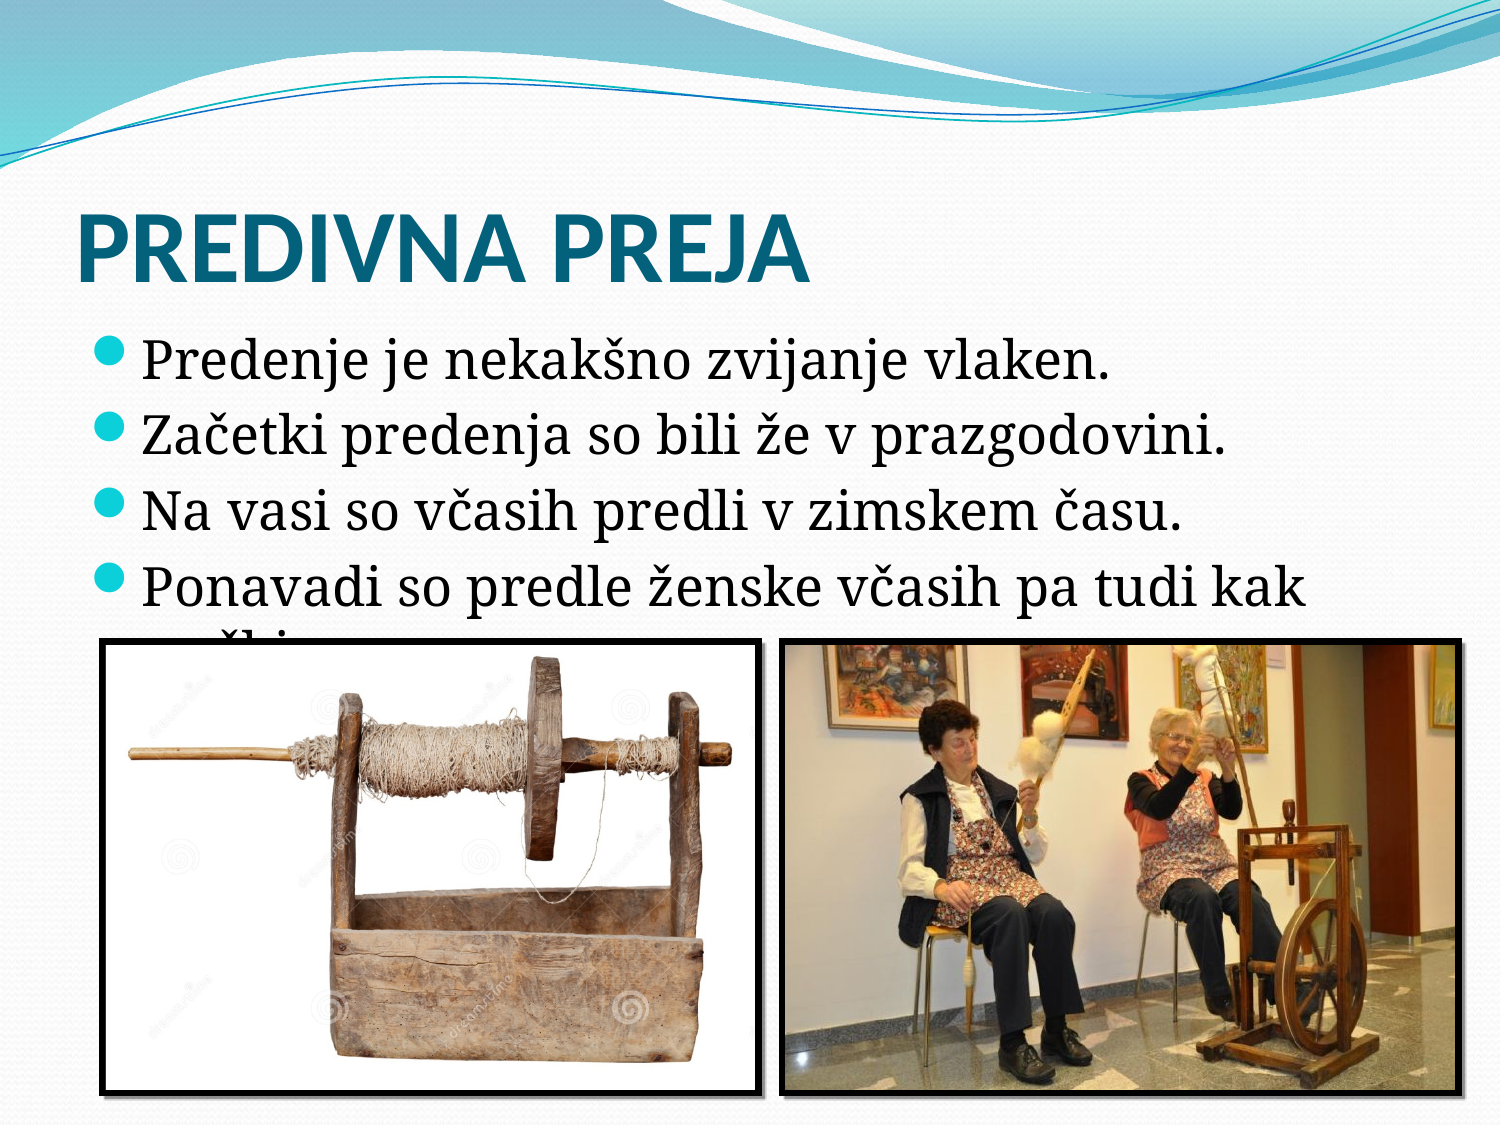

# PREDIVNA PREJA
Predenje je nekakšno zvijanje vlaken.
Začetki predenja so bili že v prazgodovini.
Na vasi so včasih predli v zimskem času.
Ponavadi so predle ženske včasih pa tudi kak moški.